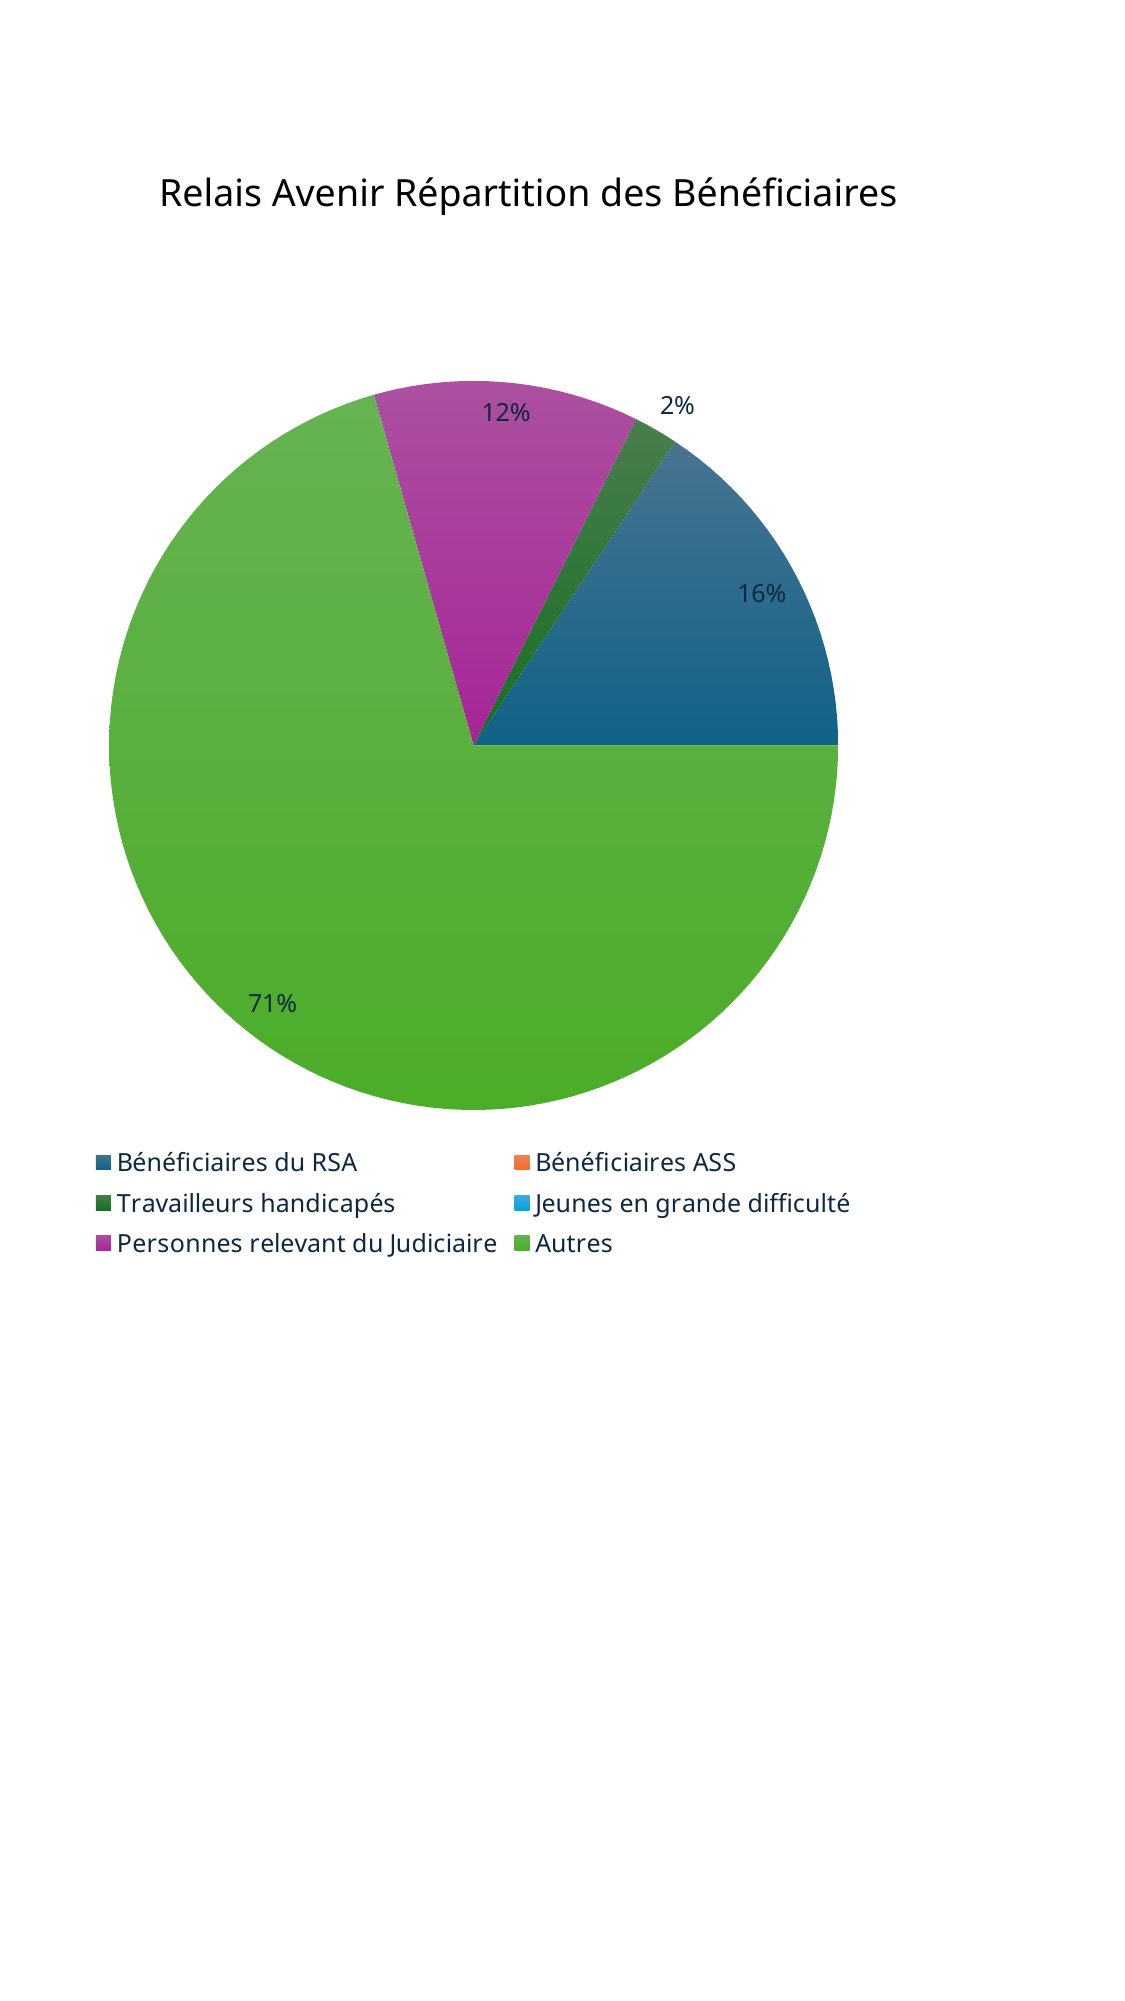

Relais Avenir Répartition des Bénéficiaires
### Chart
| Category | Série1 |
|---|---|
| Bénéficiaires du RSA | 8.0 |
| Bénéficiaires ASS | 0.0 |
| Travailleurs handicapés | 1.0 |
| Jeunes en grande difficulté | 0.0 |
| Personnes relevant du Judiciaire | 6.0 |
| Autres | 36.0 |